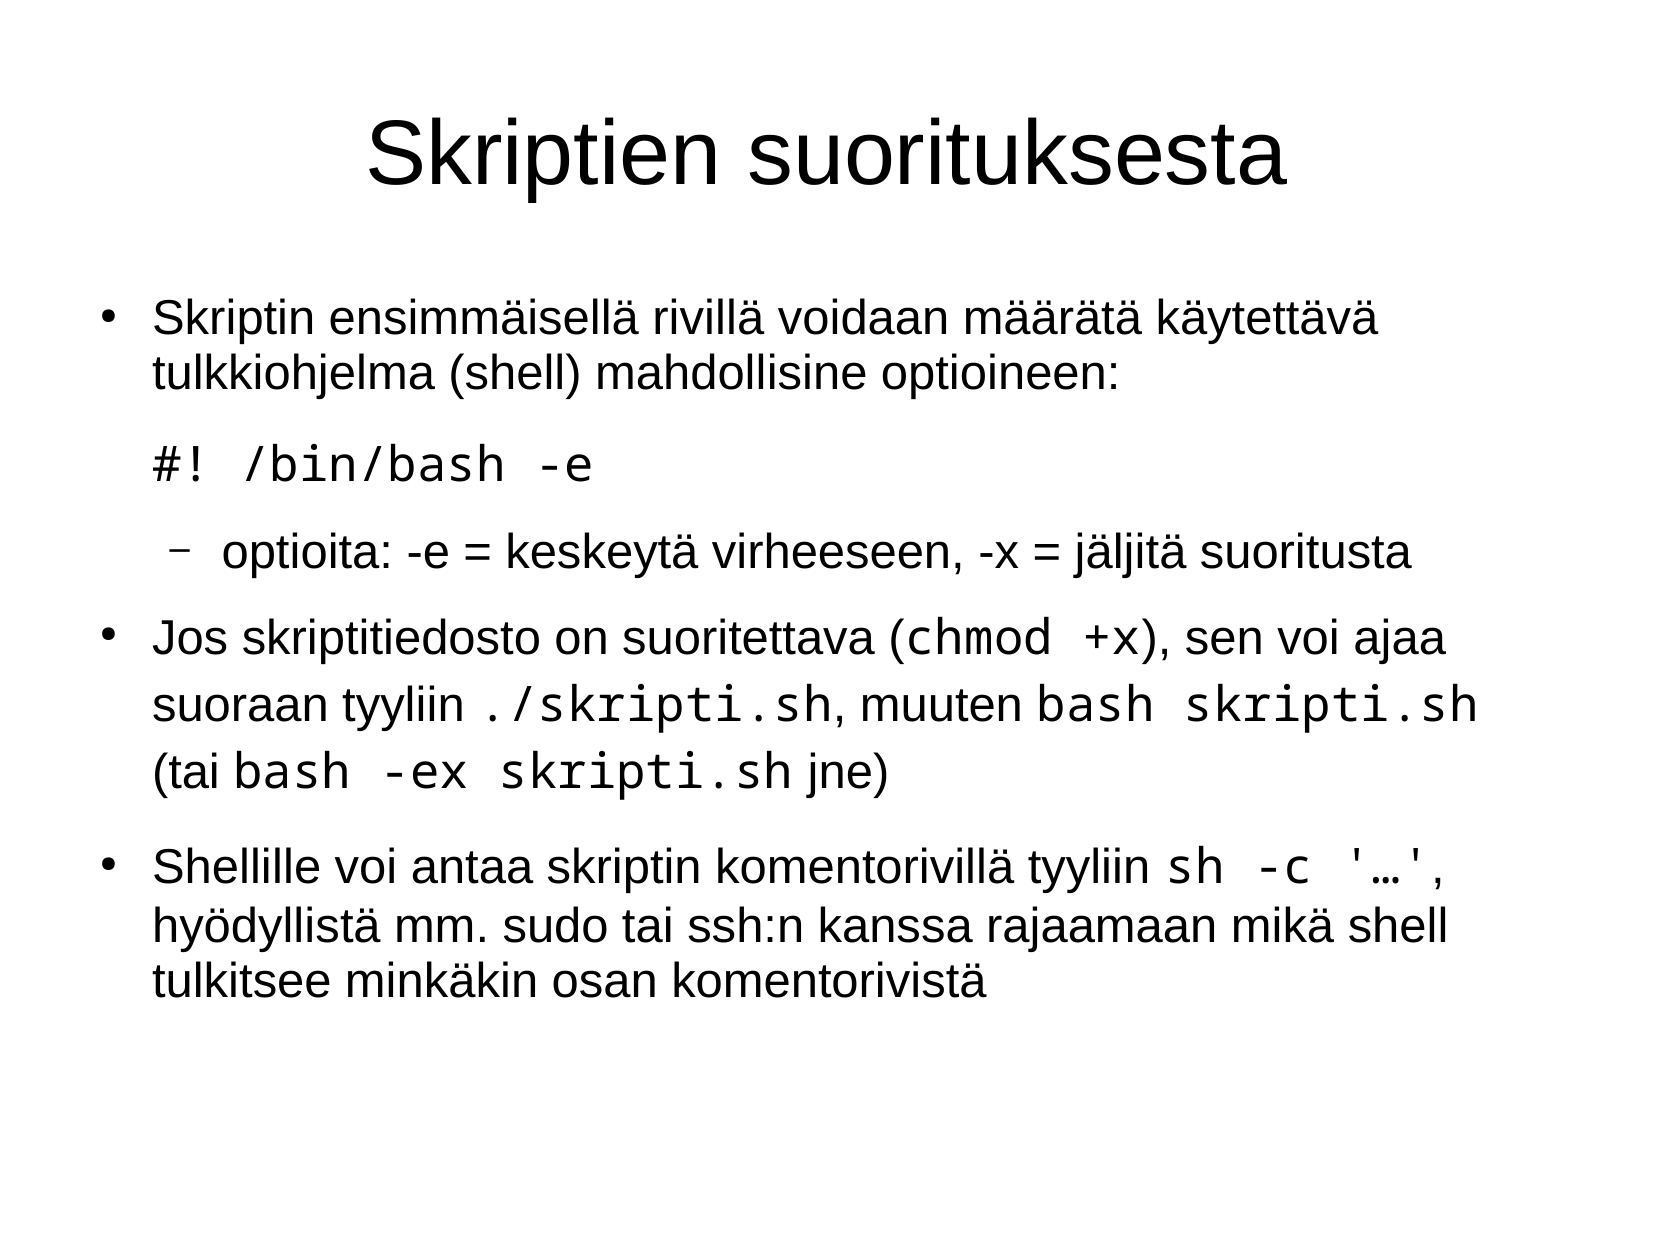

# Skriptien suorituksesta
Skriptin ensimmäisellä rivillä voidaan määrätä käytettävä tulkkiohjelma (shell) mahdollisine optioineen:
#! /bin/bash -e
optioita: -e = keskeytä virheeseen, -x = jäljitä suoritusta
Jos skriptitiedosto on suoritettava (chmod +x), sen voi ajaa suoraan tyyliin ./skripti.sh, muuten bash skripti.sh (tai bash -ex skripti.sh jne)
Shellille voi antaa skriptin komentorivillä tyyliin sh -c '…', hyödyllistä mm. sudo tai ssh:n kanssa rajaamaan mikä shell tulkitsee minkäkin osan komentorivistä